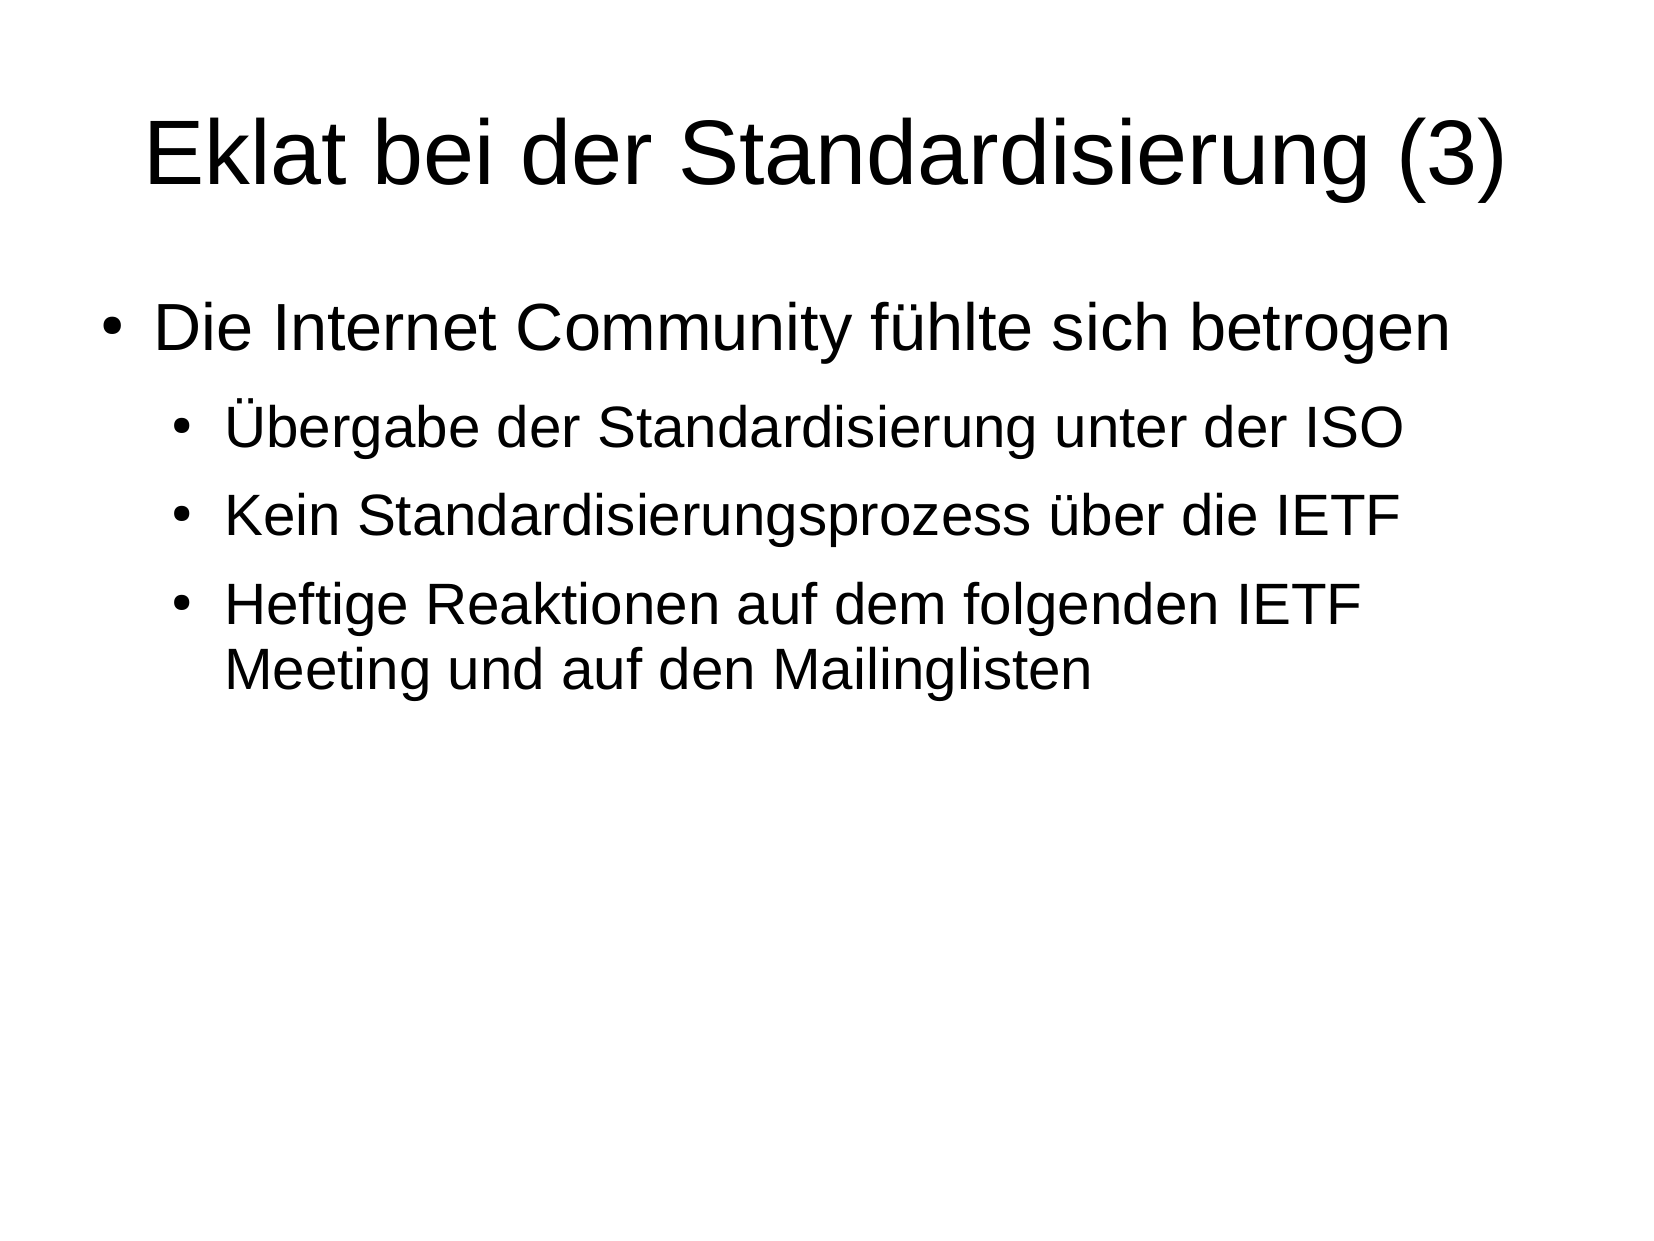

# Eklat bei der Standardisierung (3)
Die Internet Community fühlte sich betrogen
Übergabe der Standardisierung unter der ISO
Kein Standardisierungsprozess über die IETF
Heftige Reaktionen auf dem folgenden IETF Meeting und auf den Mailinglisten